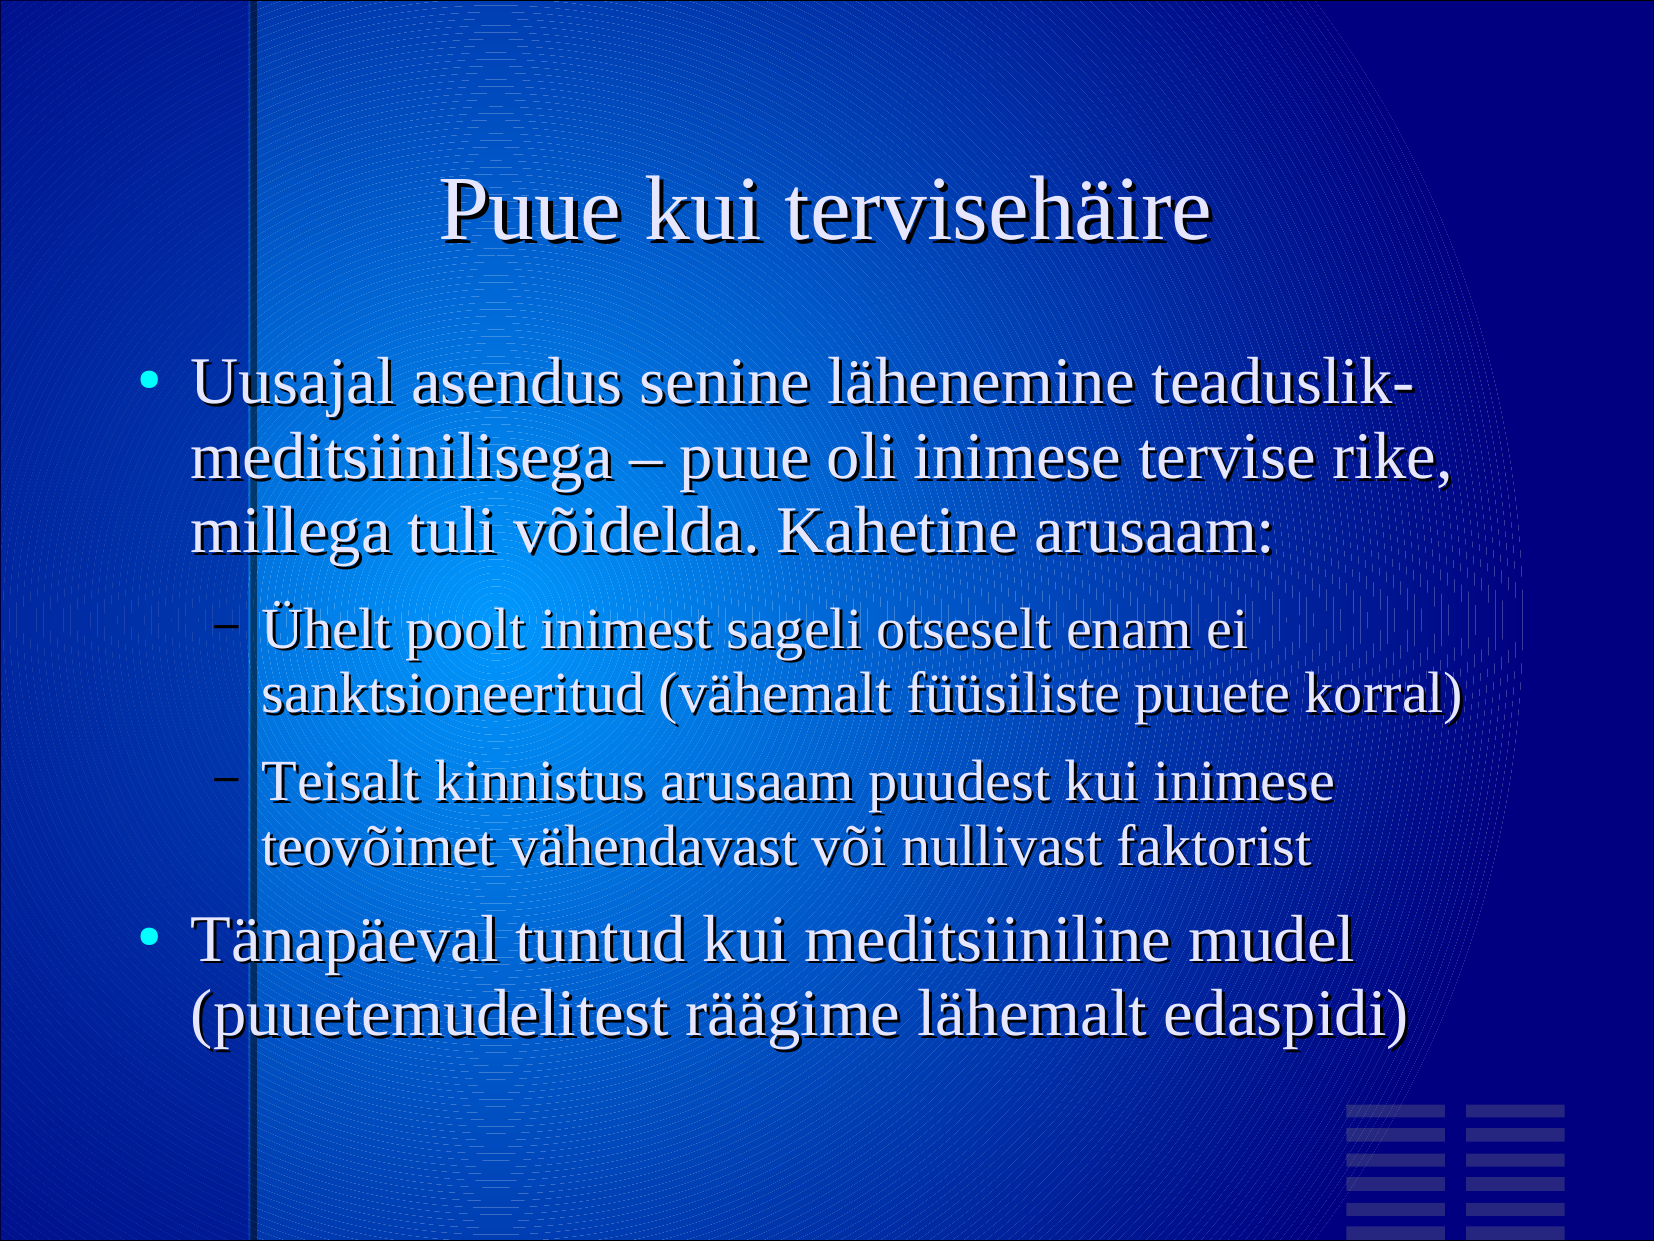

# Puue kui tervisehäire
Uusajal asendus senine lähenemine teaduslik-meditsiinilisega – puue oli inimese tervise rike, millega tuli võidelda. Kahetine arusaam:
Ühelt poolt inimest sageli otseselt enam ei sanktsioneeritud (vähemalt füüsiliste puuete korral)
Teisalt kinnistus arusaam puudest kui inimese teovõimet vähendavast või nullivast faktorist
Tänapäeval tuntud kui meditsiiniline mudel (puuetemudelitest räägime lähemalt edaspidi)